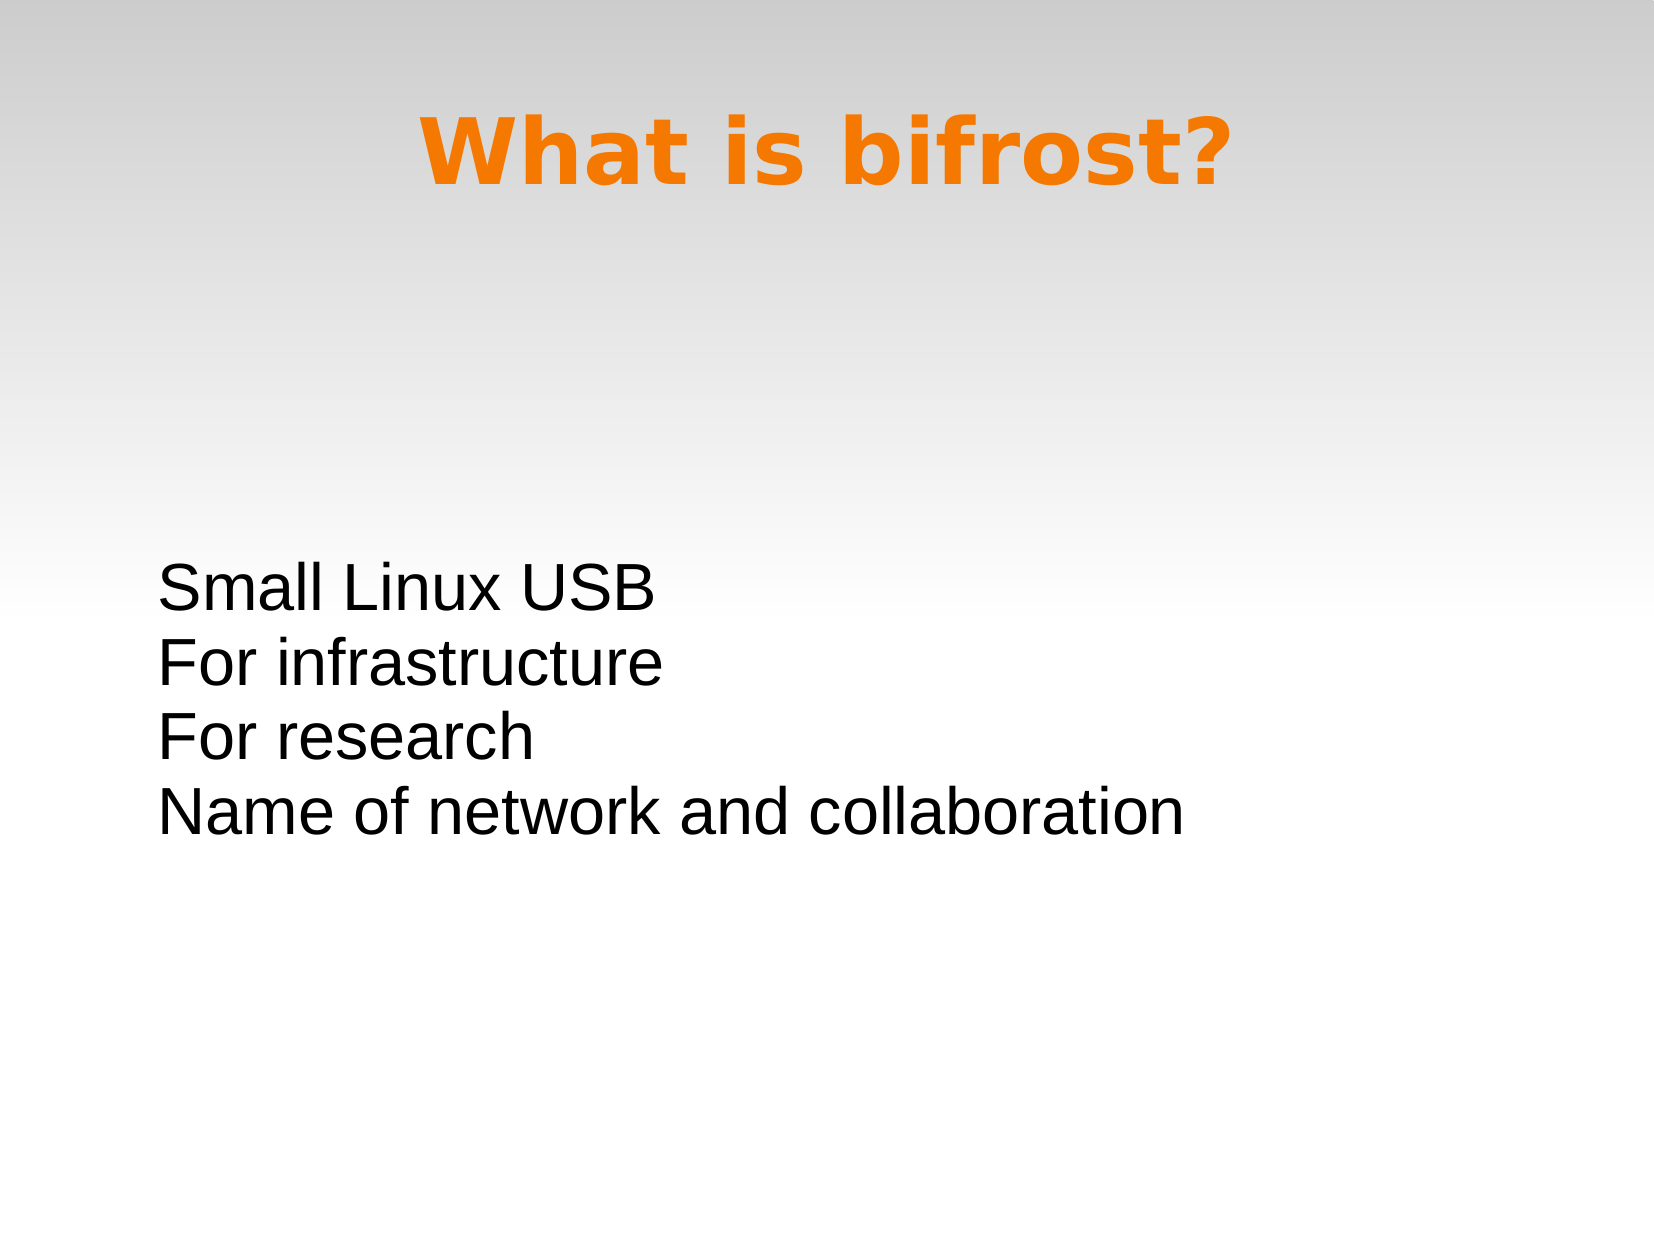

# What is bifrost?
	Small Linux USB
	For infrastructure
	For research
	Name of network and collaboration